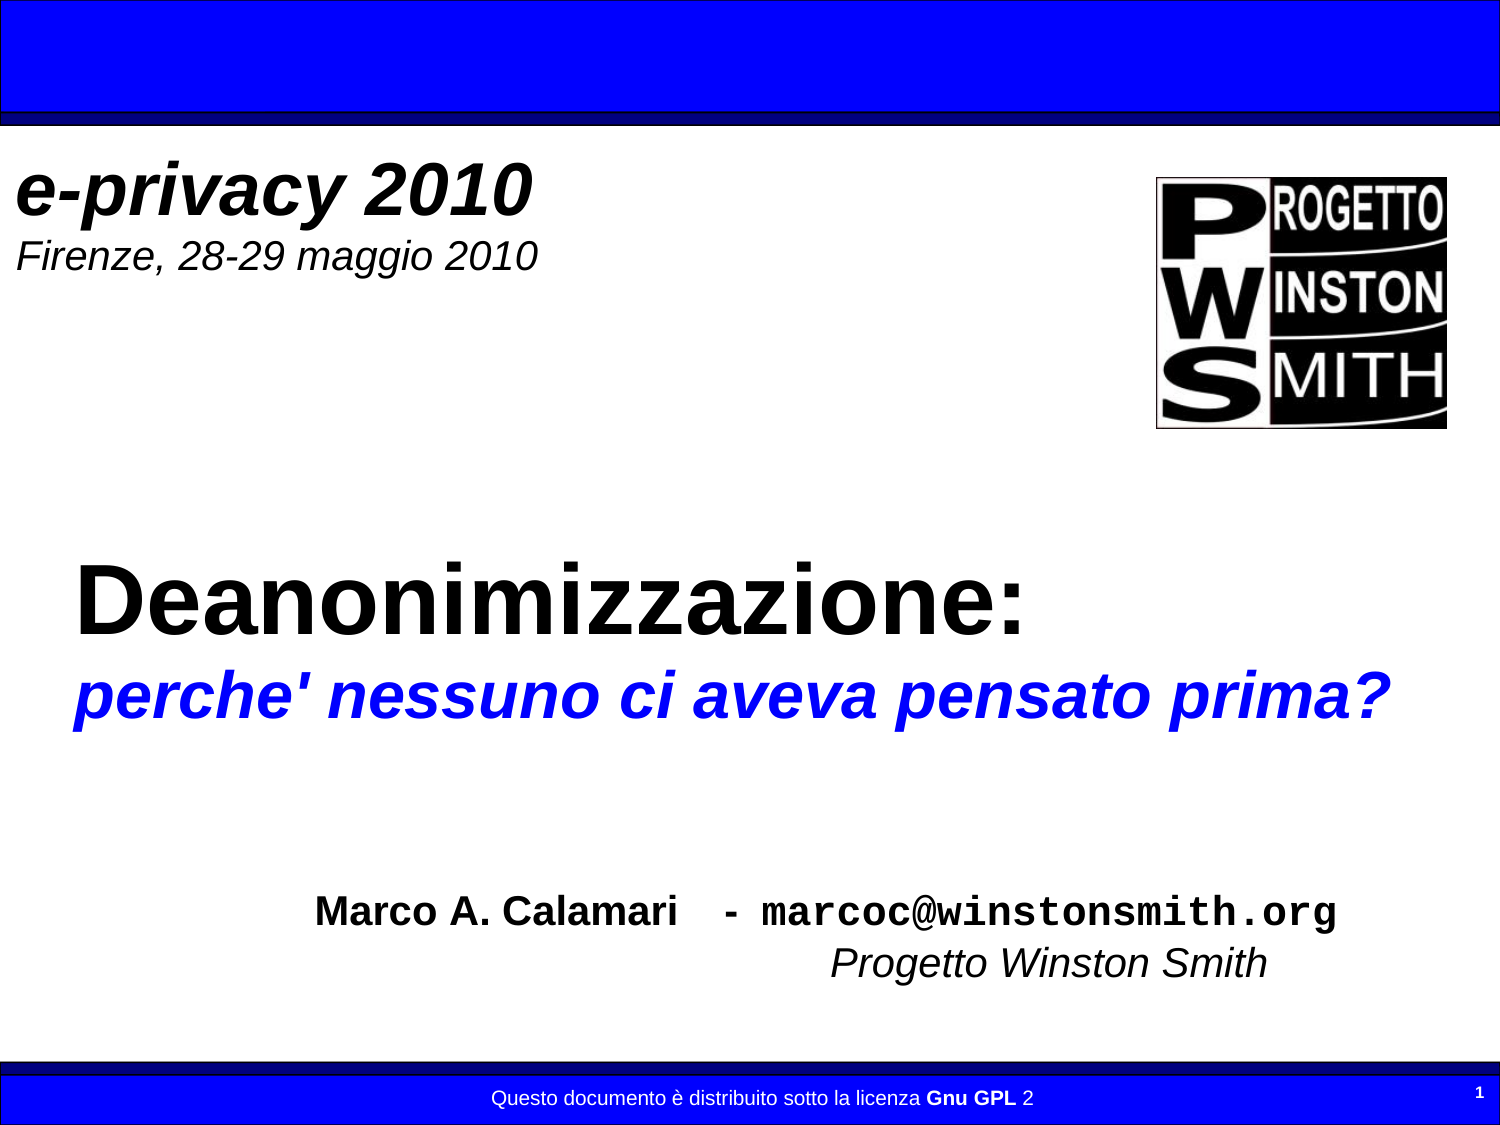

e-privacy 2010
Firenze, 28-29 maggio 2010
Deanonimizzazione:
perche' nessuno ci aveva pensato prima?
Marco A. Calamari - marcoc@winstonsmith.org
 							Progetto Winston Smith